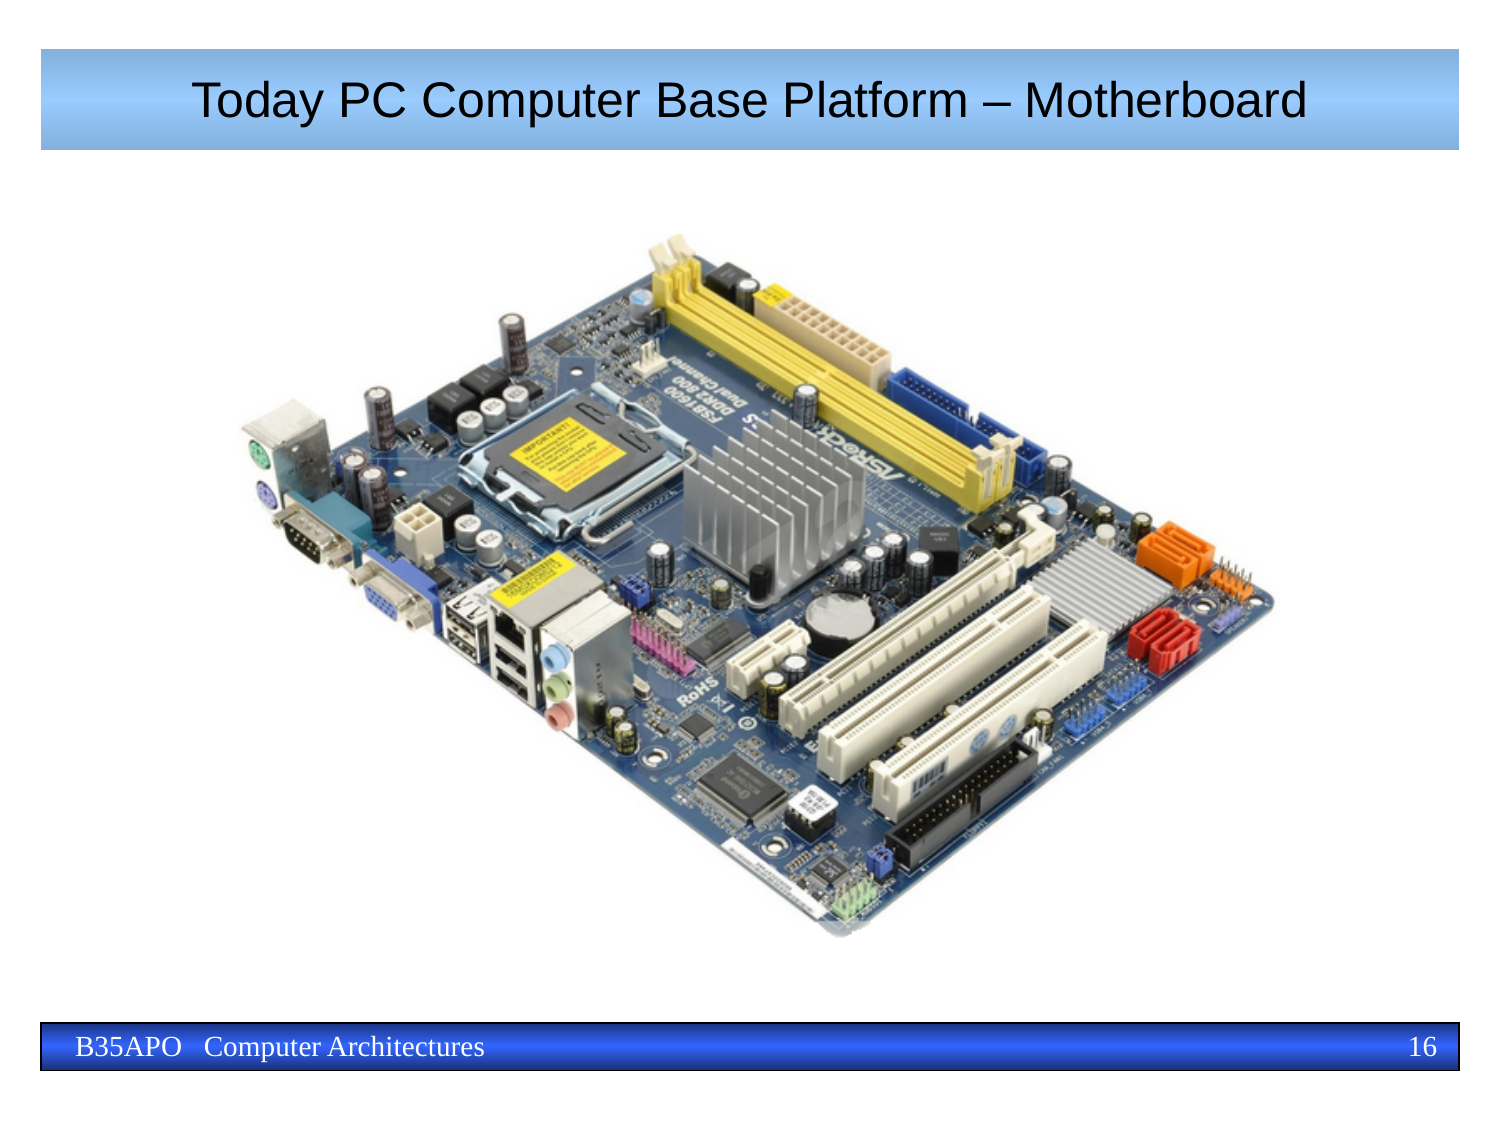

# Today PC Computer Base Platform – Motherboard
B35APO Computer Architectures
16